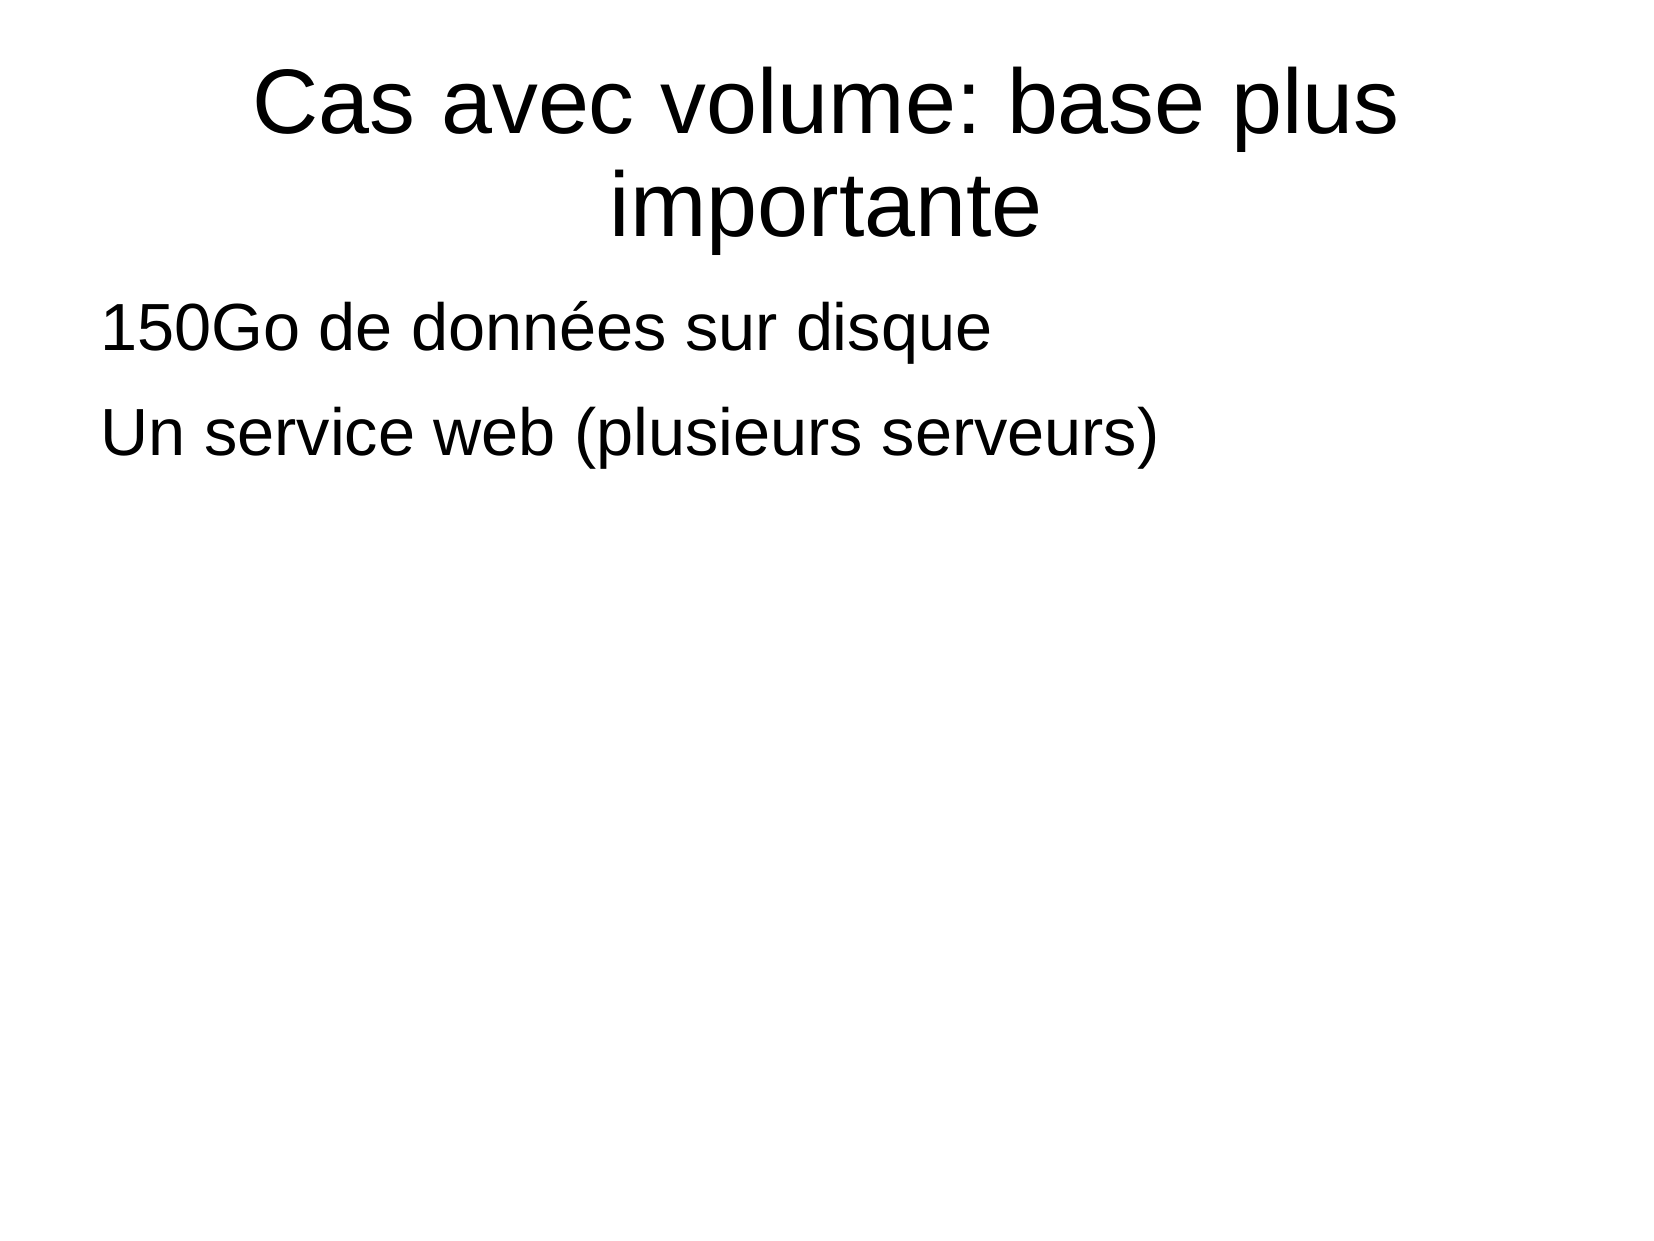

# Cas avec volume: base plus importante
150Go de données sur disque
Un service web (plusieurs serveurs)